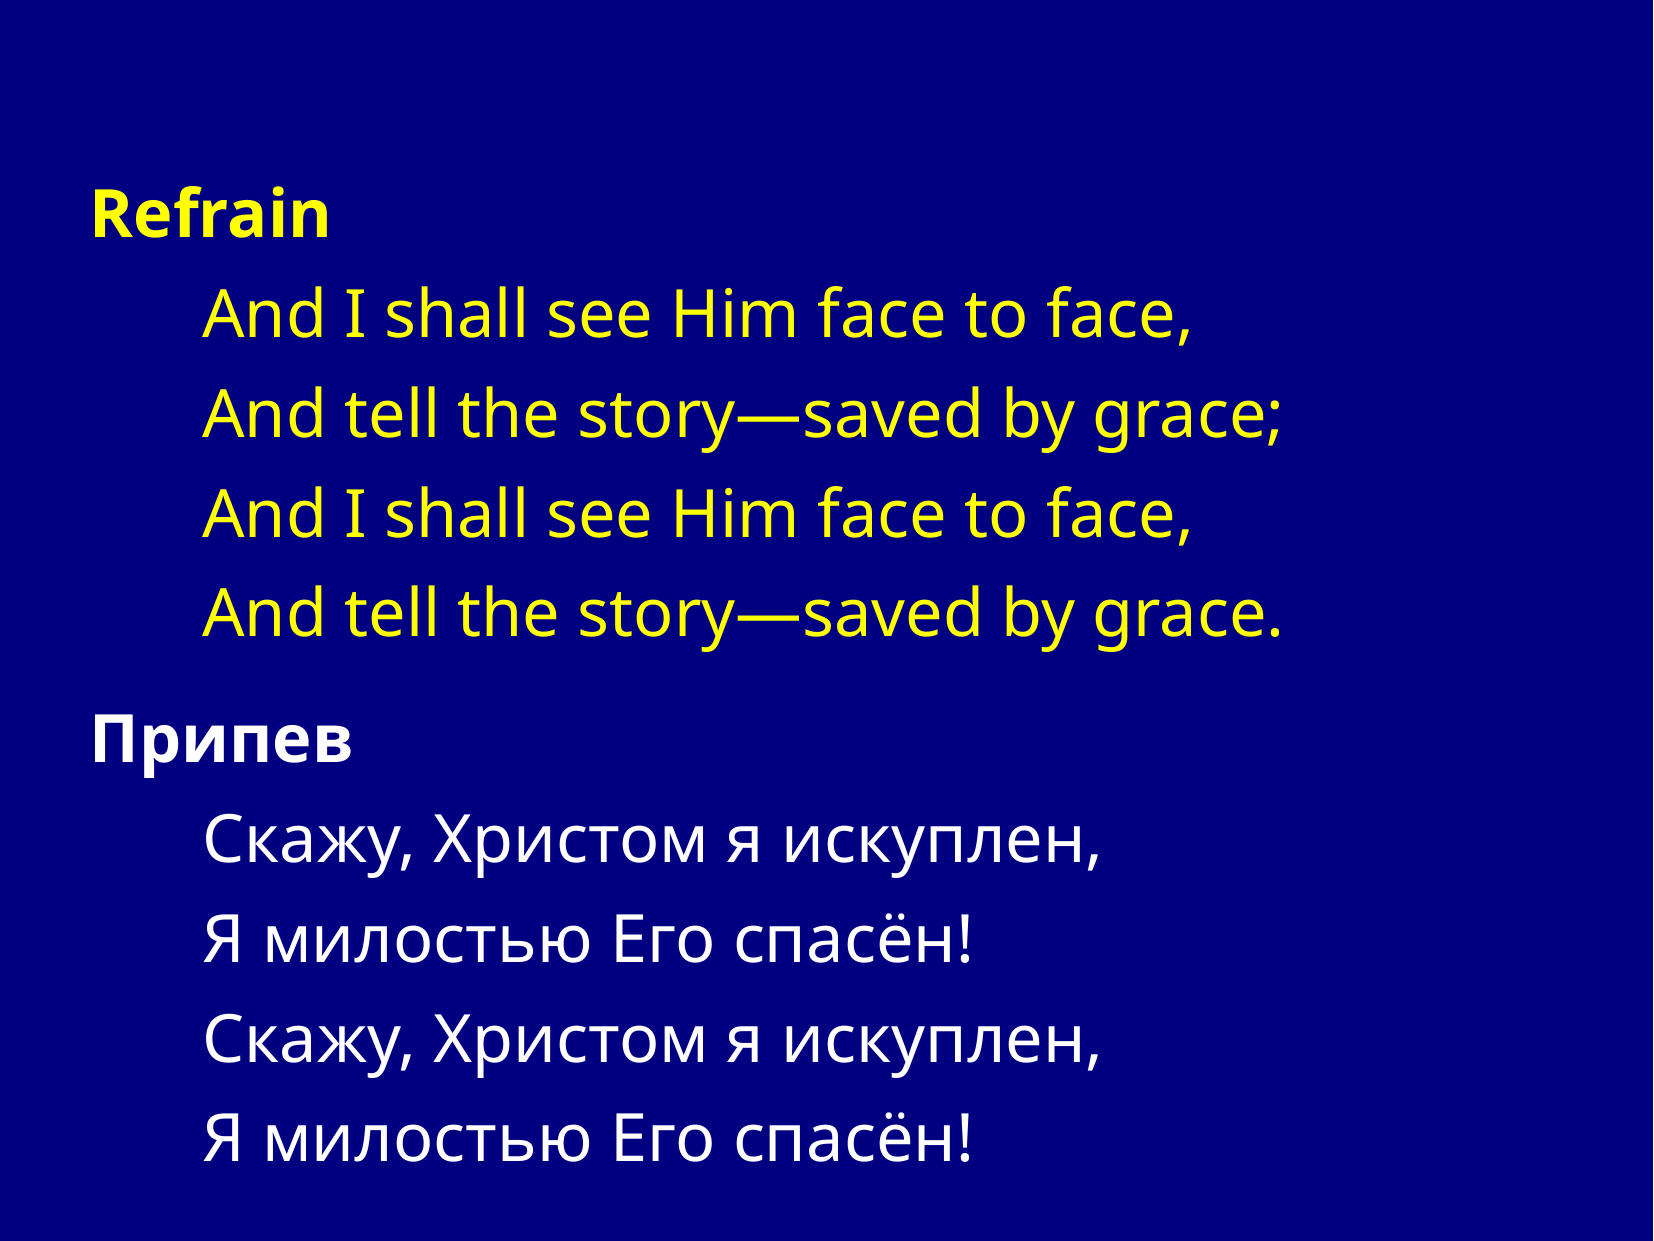

Refrain
	And I shall see Him face to face,
	And tell the story—saved by grace;
	And I shall see Him face to face,
	And tell the story—saved by grace.
Припев
	Скажу, Христом я искуплен,
	Я милостью Его спасён!
	Скажу, Христом я искуплен,
	Я милостью Его спасён!